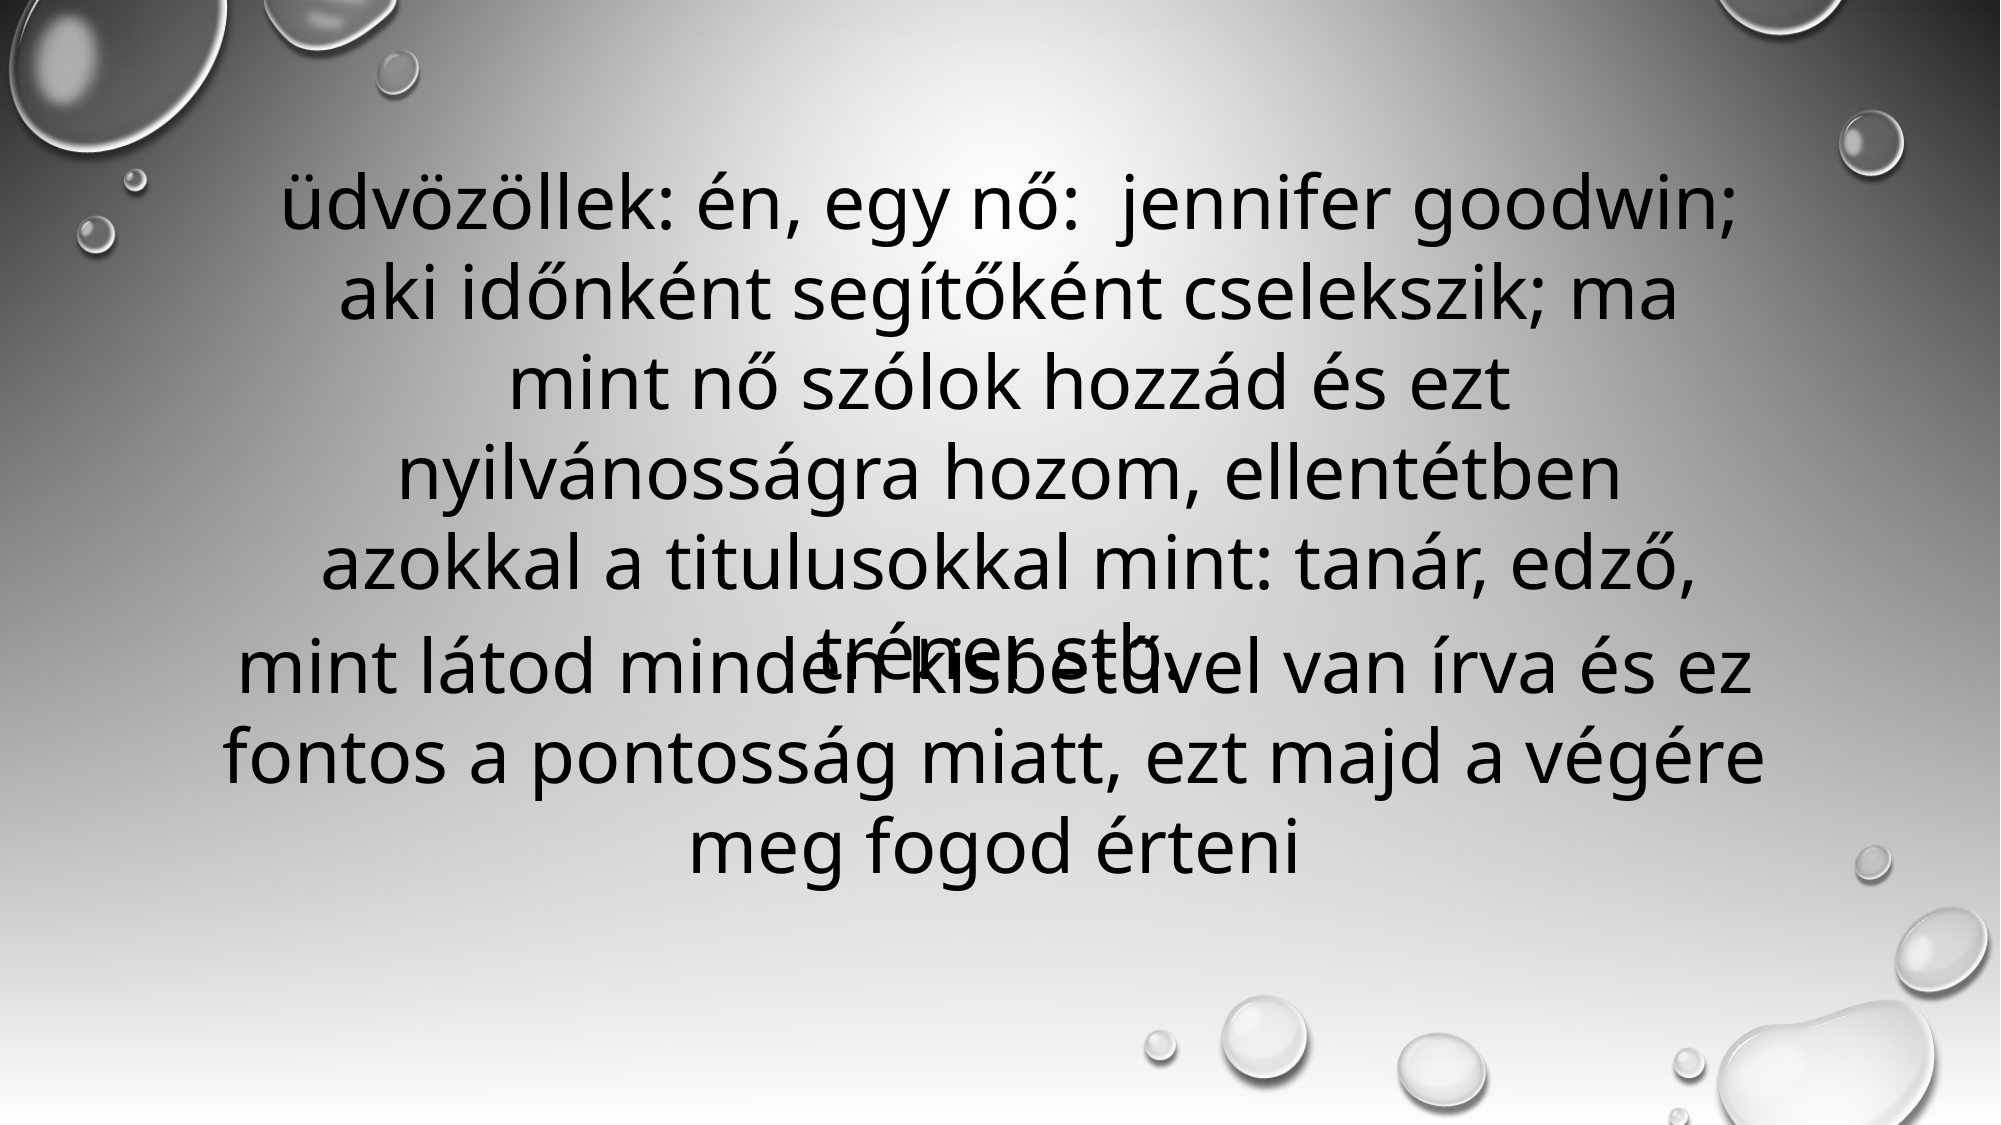

üdvözöllek: én, egy nő: jennifer goodwin; aki időnként segítőként cselekszik; ma mint nő szólok hozzád és ezt nyilvánosságra hozom, ellentétben azokkal a titulusokkal mint: tanár, edző, tréner stb.
mint látod minden kisbetűvel van írva és ez fontos a pontosság miatt, ezt majd a végére meg fogod érteni